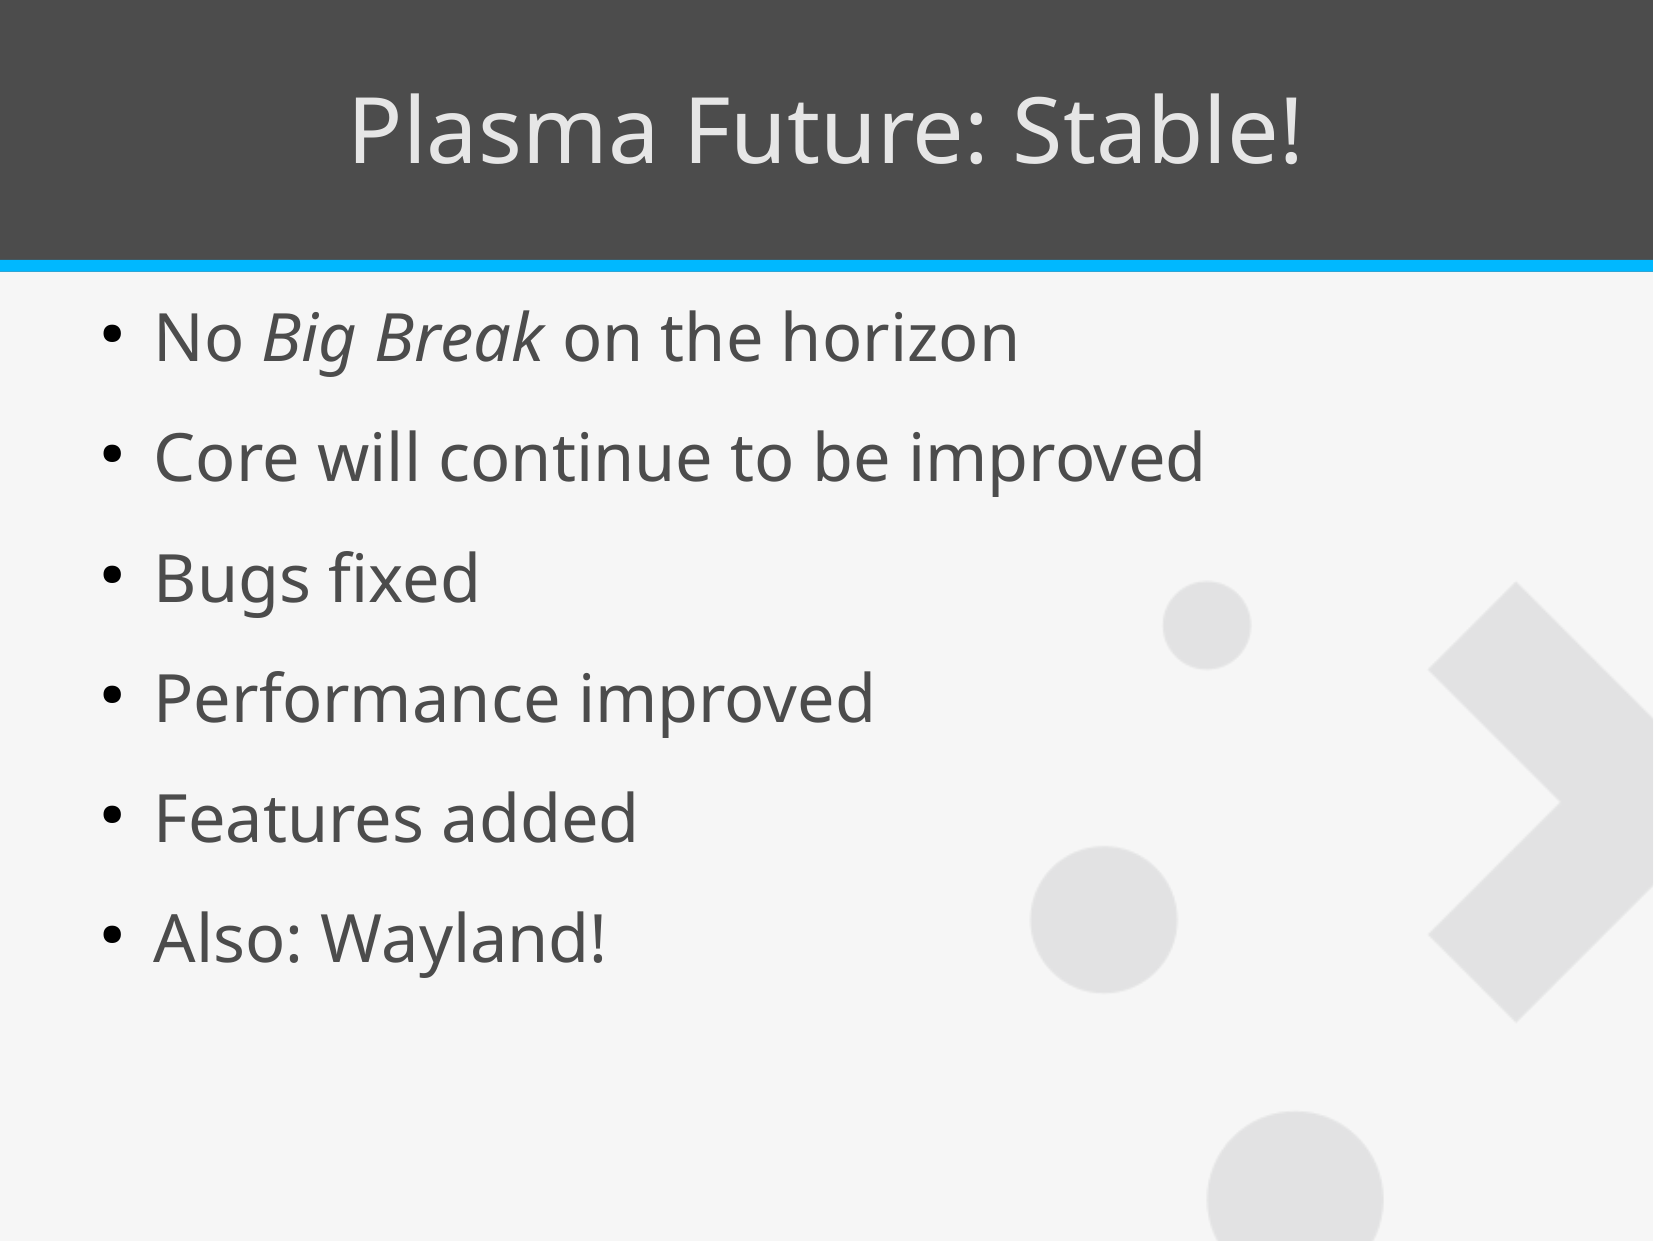

# Plasma Future: Stable!
No Big Break on the horizon
Core will continue to be improved
Bugs fixed
Performance improved
Features added
Also: Wayland!